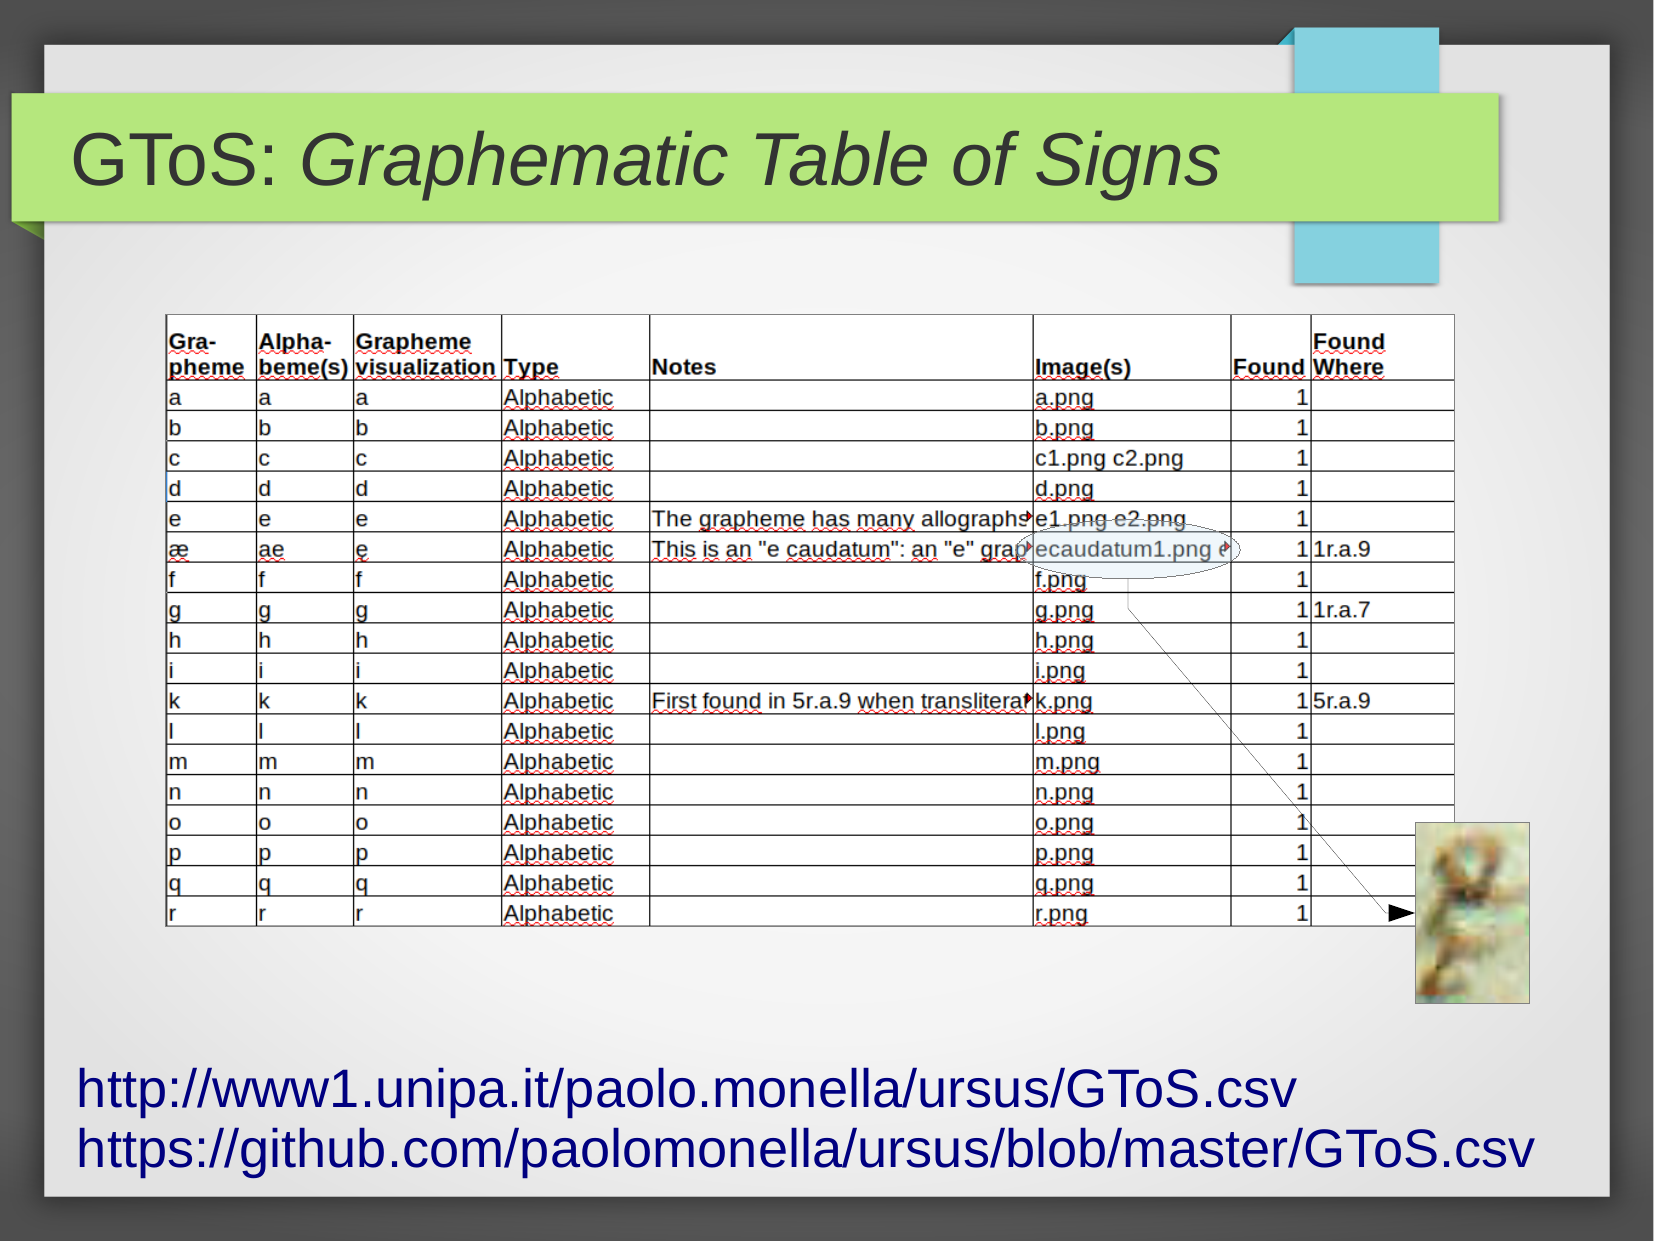

# GToS: Graphematic Table of Signs
http://www1.unipa.it/paolo.monella/ursus/GToS.csv https://github.com/paolomonella/ursus/blob/master/GToS.csv